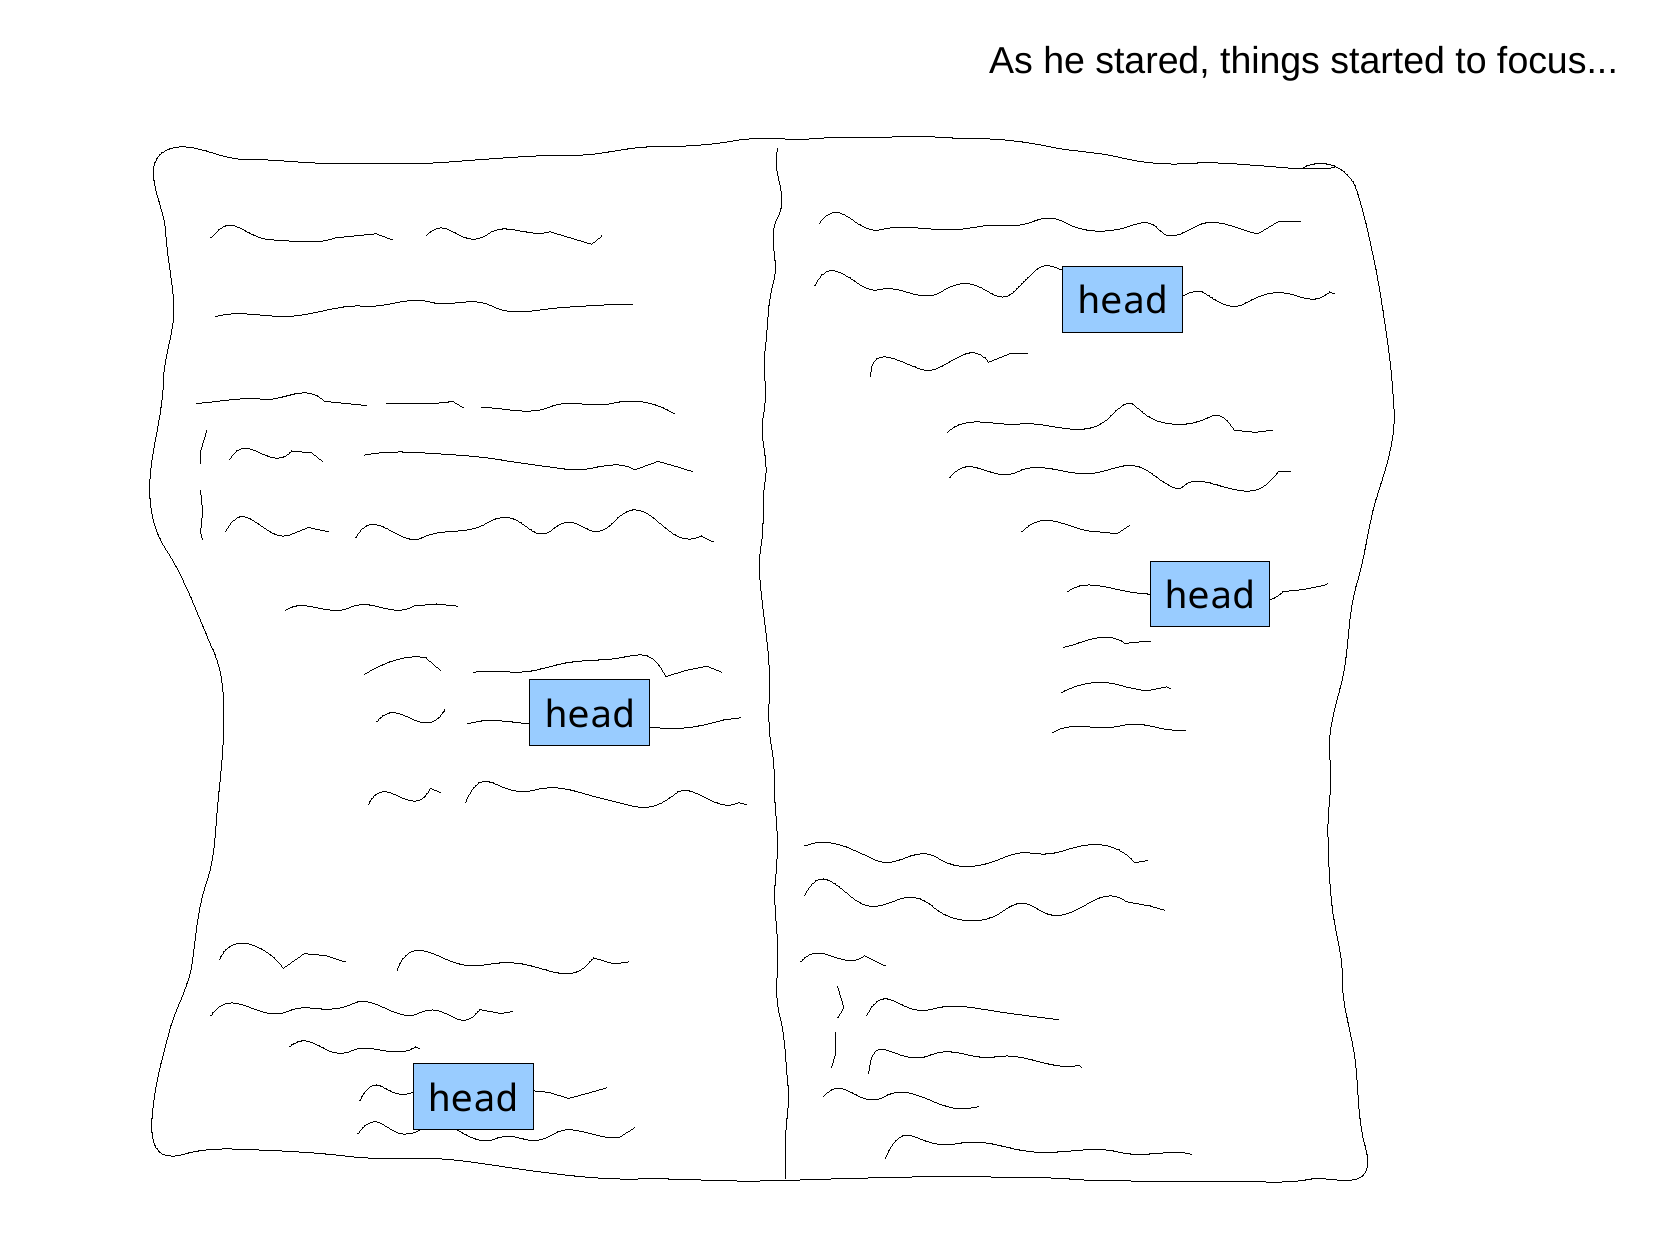

As he stared, things started to focus...
head
head
head
head